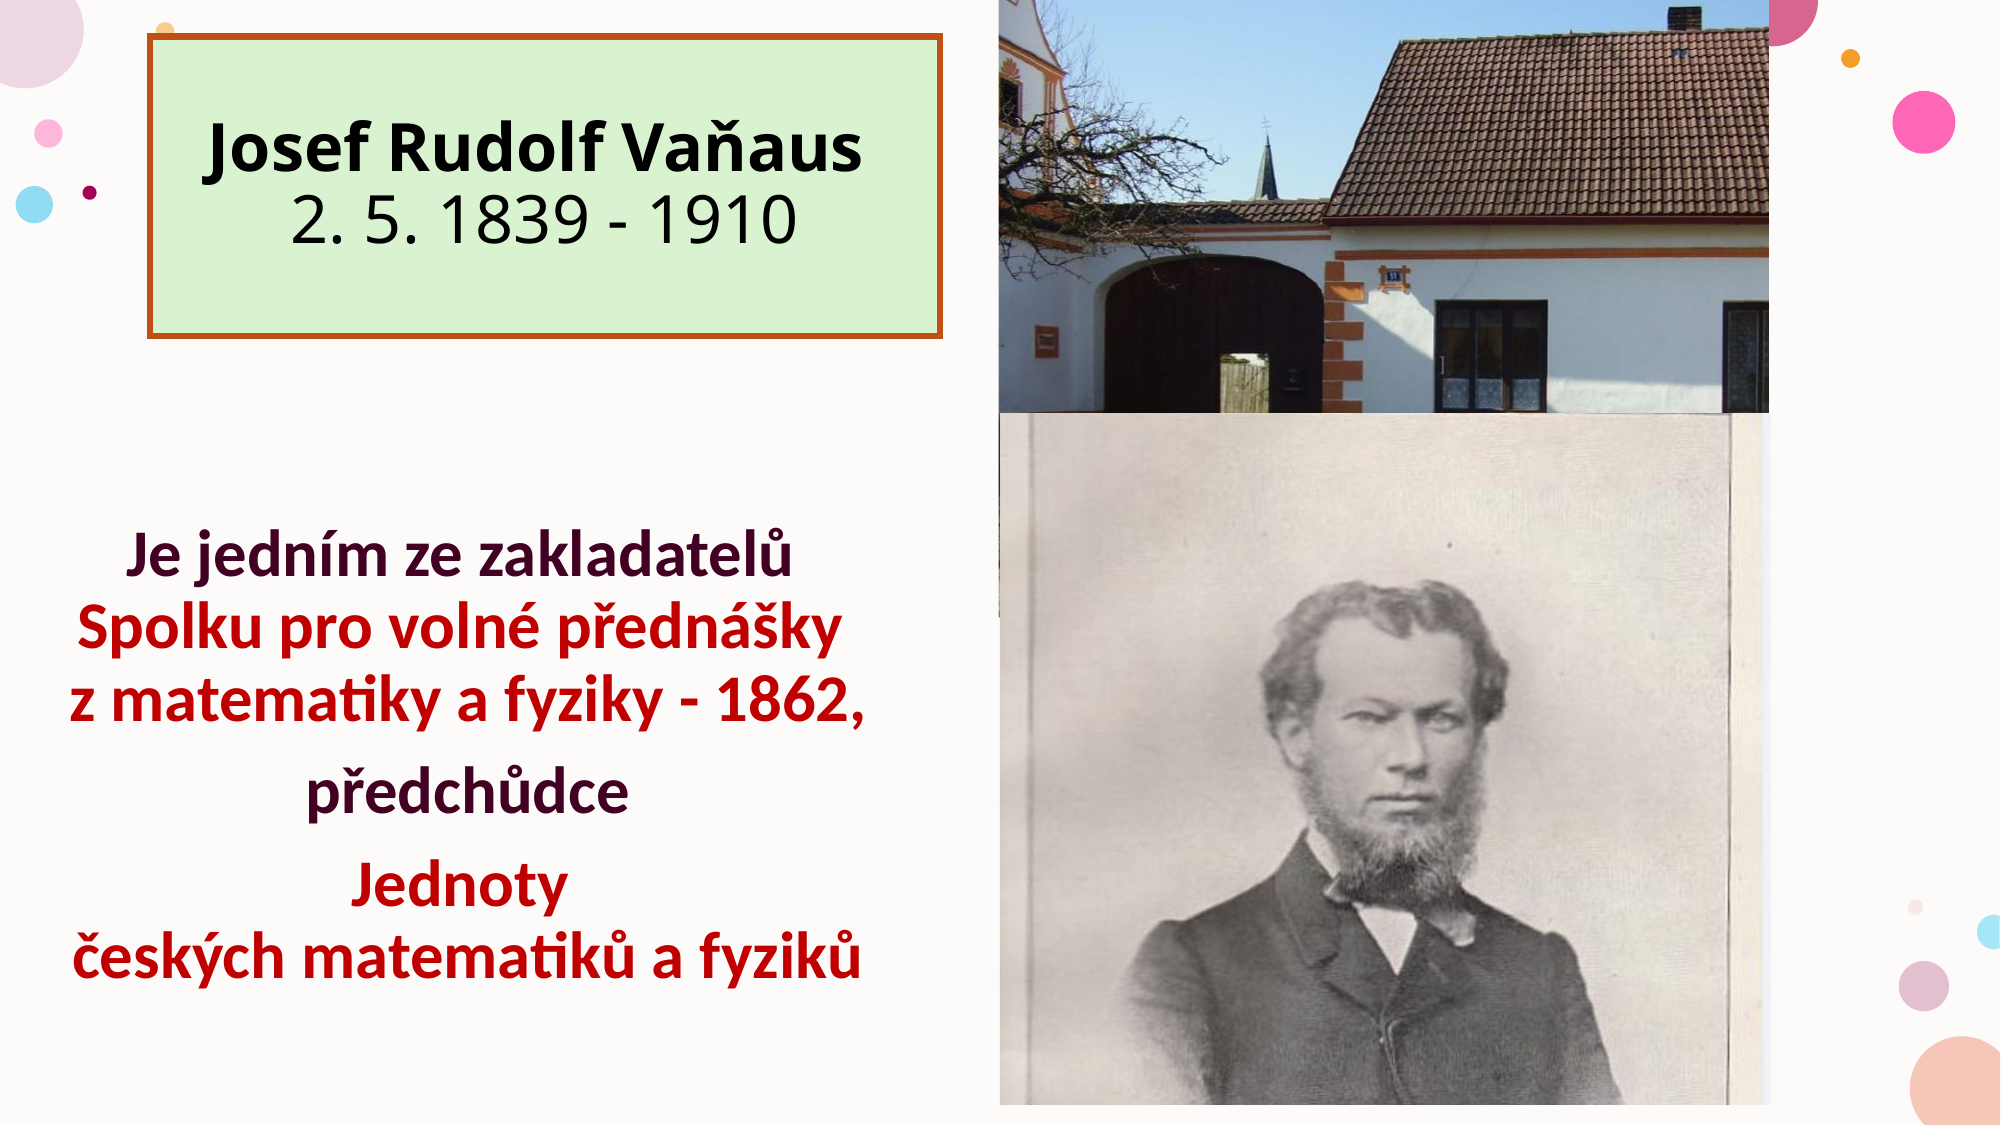

# Josef Rudolf Vaňaus 2. 5. 1839 - 1910
Je jedním ze zakladatelů
Spolku pro volné přednášky
z matematiky a fyziky - 1862,
 předchůdce
Jednoty
českých matematiků a fyziků